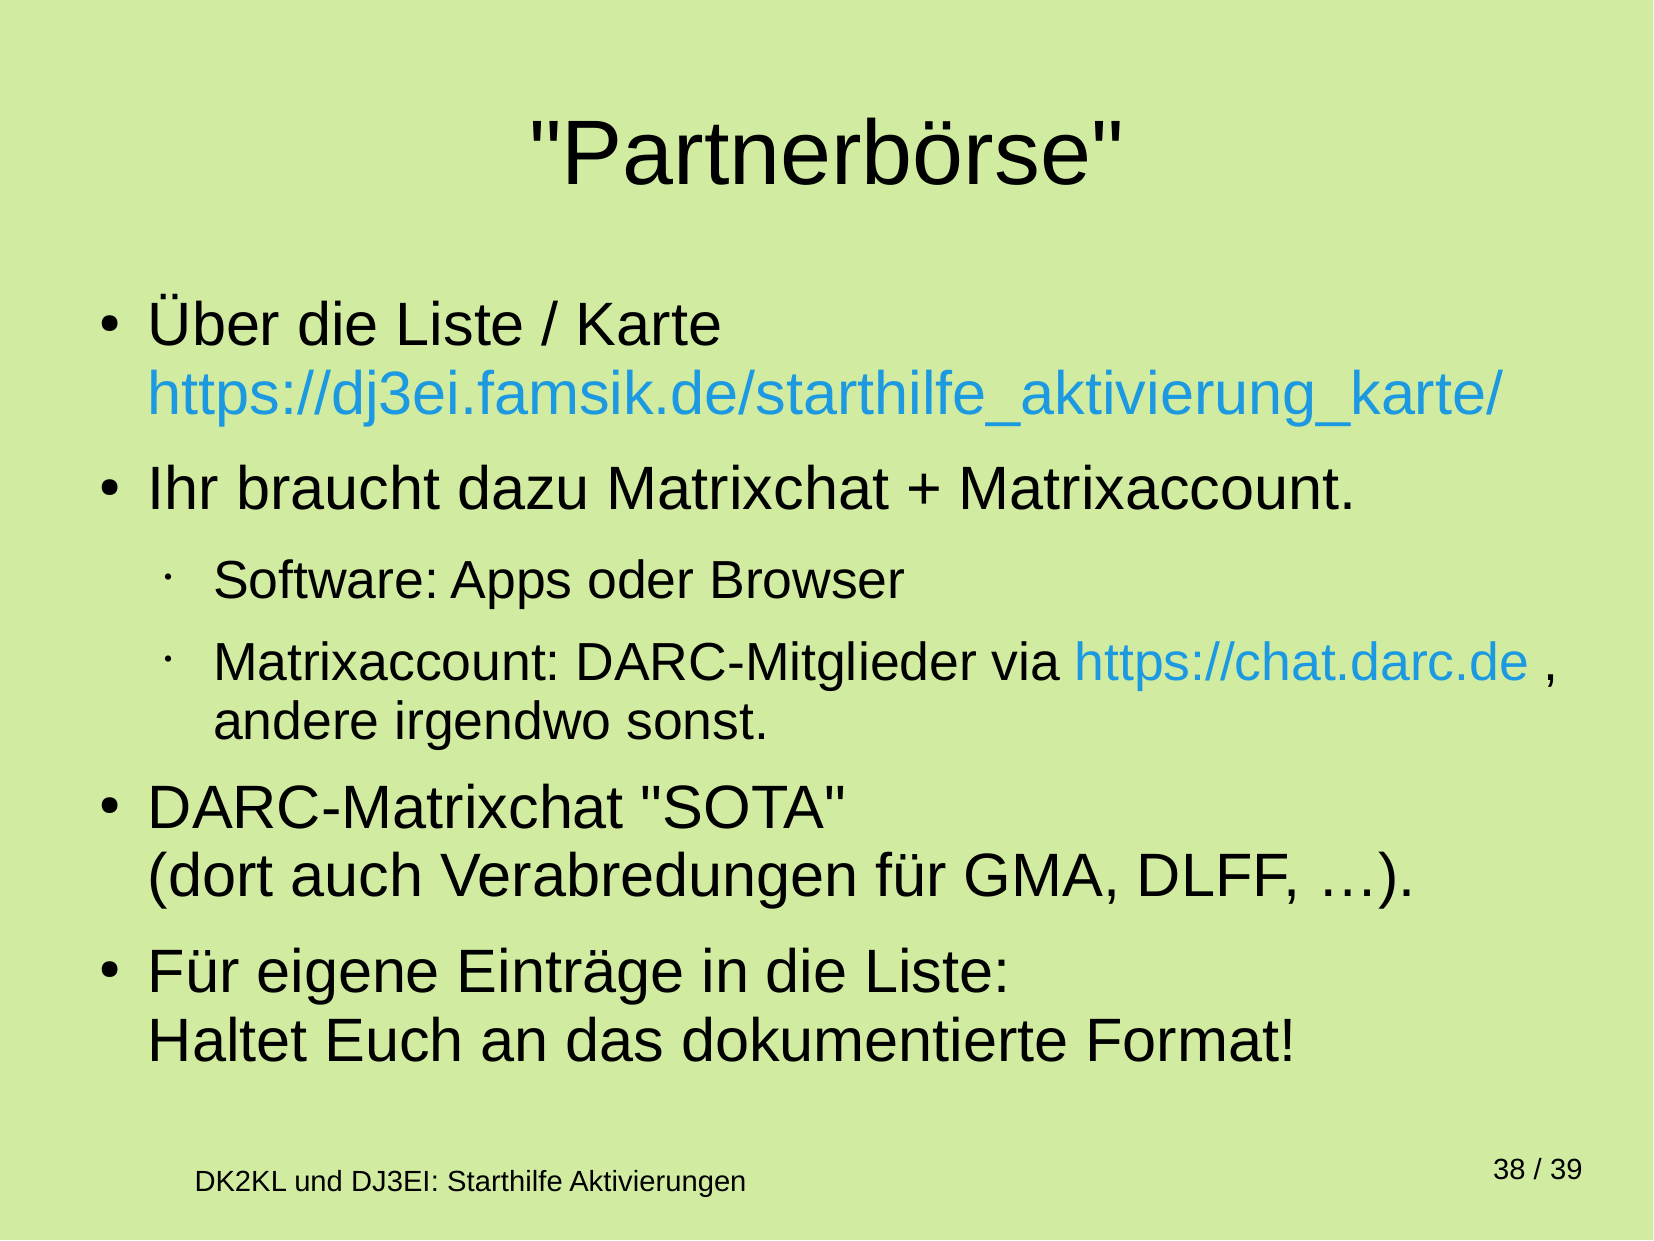

# "Partnerbörse"
Über die Liste / Karte
https://dj3ei.famsik.de/starthilfe_aktivierung_karte/
Ihr braucht dazu Matrixchat + Matrixaccount.
Software: Apps oder Browser
Matrixaccount: DARC-Mitglieder via https://chat.darc.de , andere irgendwo sonst.
DARC-Matrixchat "SOTA"
(dort auch Verabredungen für GMA, DLFF, …).
Für eigene Einträge in die Liste:
Haltet Euch an das dokumentierte Format!